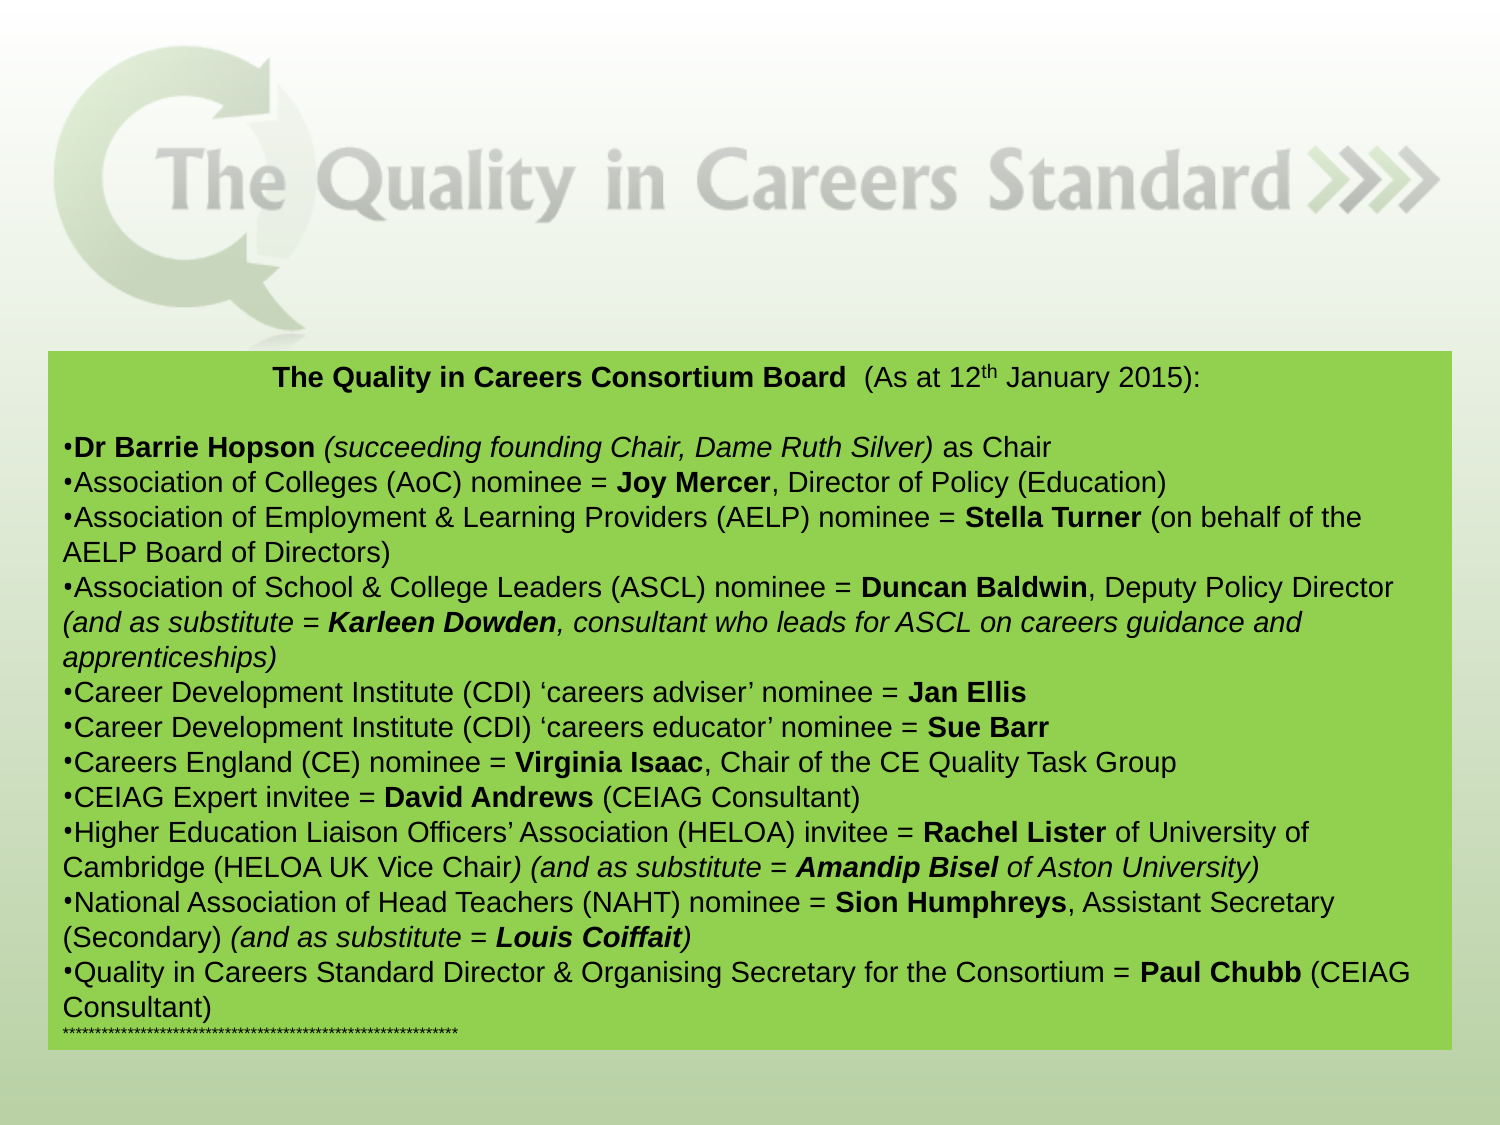

The Quality in Careers Consortium Board (As at 12th January 2015):
Dr Barrie Hopson (succeeding founding Chair, Dame Ruth Silver) as Chair
Association of Colleges (AoC) nominee = Joy Mercer, Director of Policy (Education)
Association of Employment & Learning Providers (AELP) nominee = Stella Turner (on behalf of the AELP Board of Directors)
Association of School & College Leaders (ASCL) nominee = Duncan Baldwin, Deputy Policy Director (and as substitute = Karleen Dowden, consultant who leads for ASCL on careers guidance and apprenticeships)
Career Development Institute (CDI) ‘careers adviser’ nominee = Jan Ellis
Career Development Institute (CDI) ‘careers educator’ nominee = Sue Barr
Careers England (CE) nominee = Virginia Isaac, Chair of the CE Quality Task Group
CEIAG Expert invitee = David Andrews (CEIAG Consultant)
Higher Education Liaison Officers’ Association (HELOA) invitee = Rachel Lister of University of Cambridge (HELOA UK Vice Chair) (and as substitute = Amandip Bisel of Aston University)
National Association of Head Teachers (NAHT) nominee = Sion Humphreys, Assistant Secretary (Secondary) (and as substitute = Louis Coiffait)
Quality in Careers Standard Director & Organising Secretary for the Consortium = Paul Chubb (CEIAG Consultant)
*************************************************************